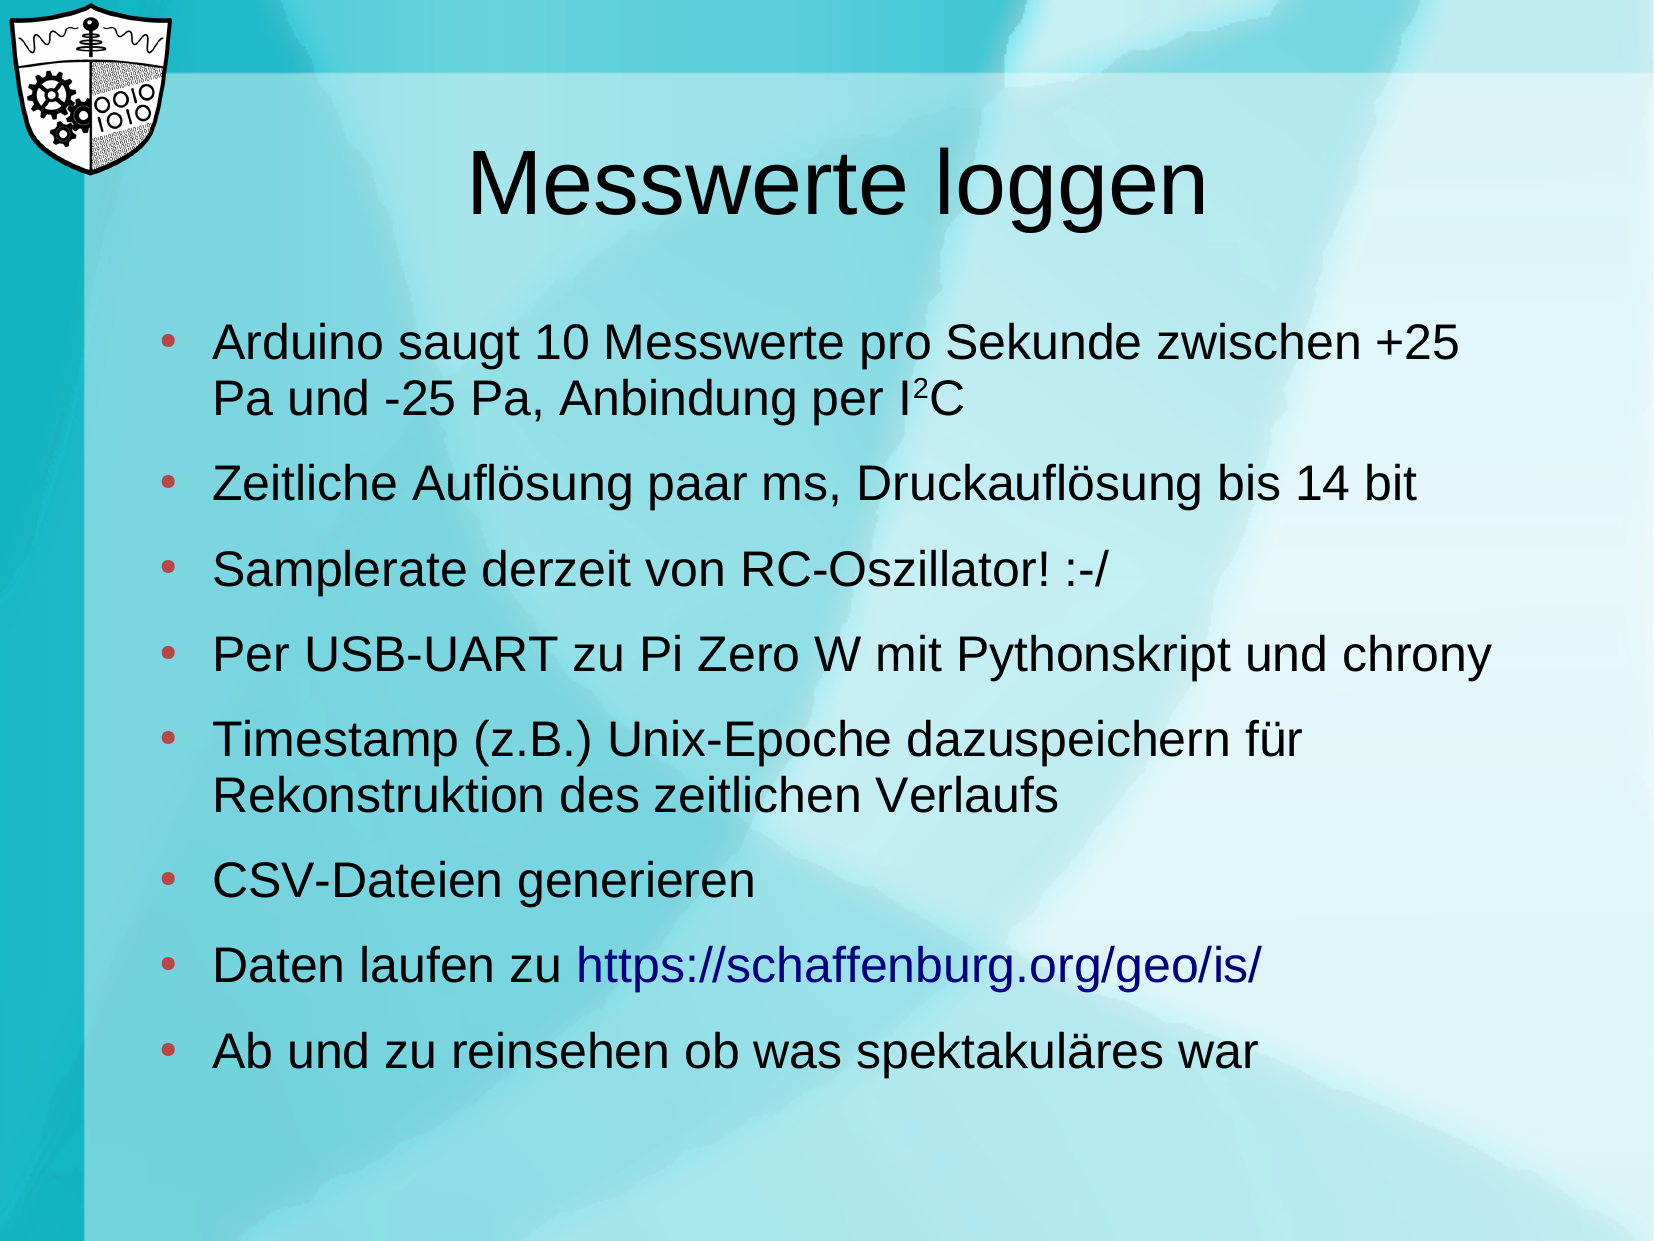

# Messwerte loggen
Arduino saugt 10 Messwerte pro Sekunde zwischen +25 Pa und -25 Pa, Anbindung per I2C
Zeitliche Auflösung paar ms, Druckauflösung bis 14 bit
Samplerate derzeit von RC-Oszillator! :-/
Per USB-UART zu Pi Zero W mit Pythonskript und chrony
Timestamp (z.B.) Unix-Epoche dazuspeichern für Rekonstruktion des zeitlichen Verlaufs
CSV-Dateien generieren
Daten laufen zu https://schaffenburg.org/geo/is/
Ab und zu reinsehen ob was spektakuläres war